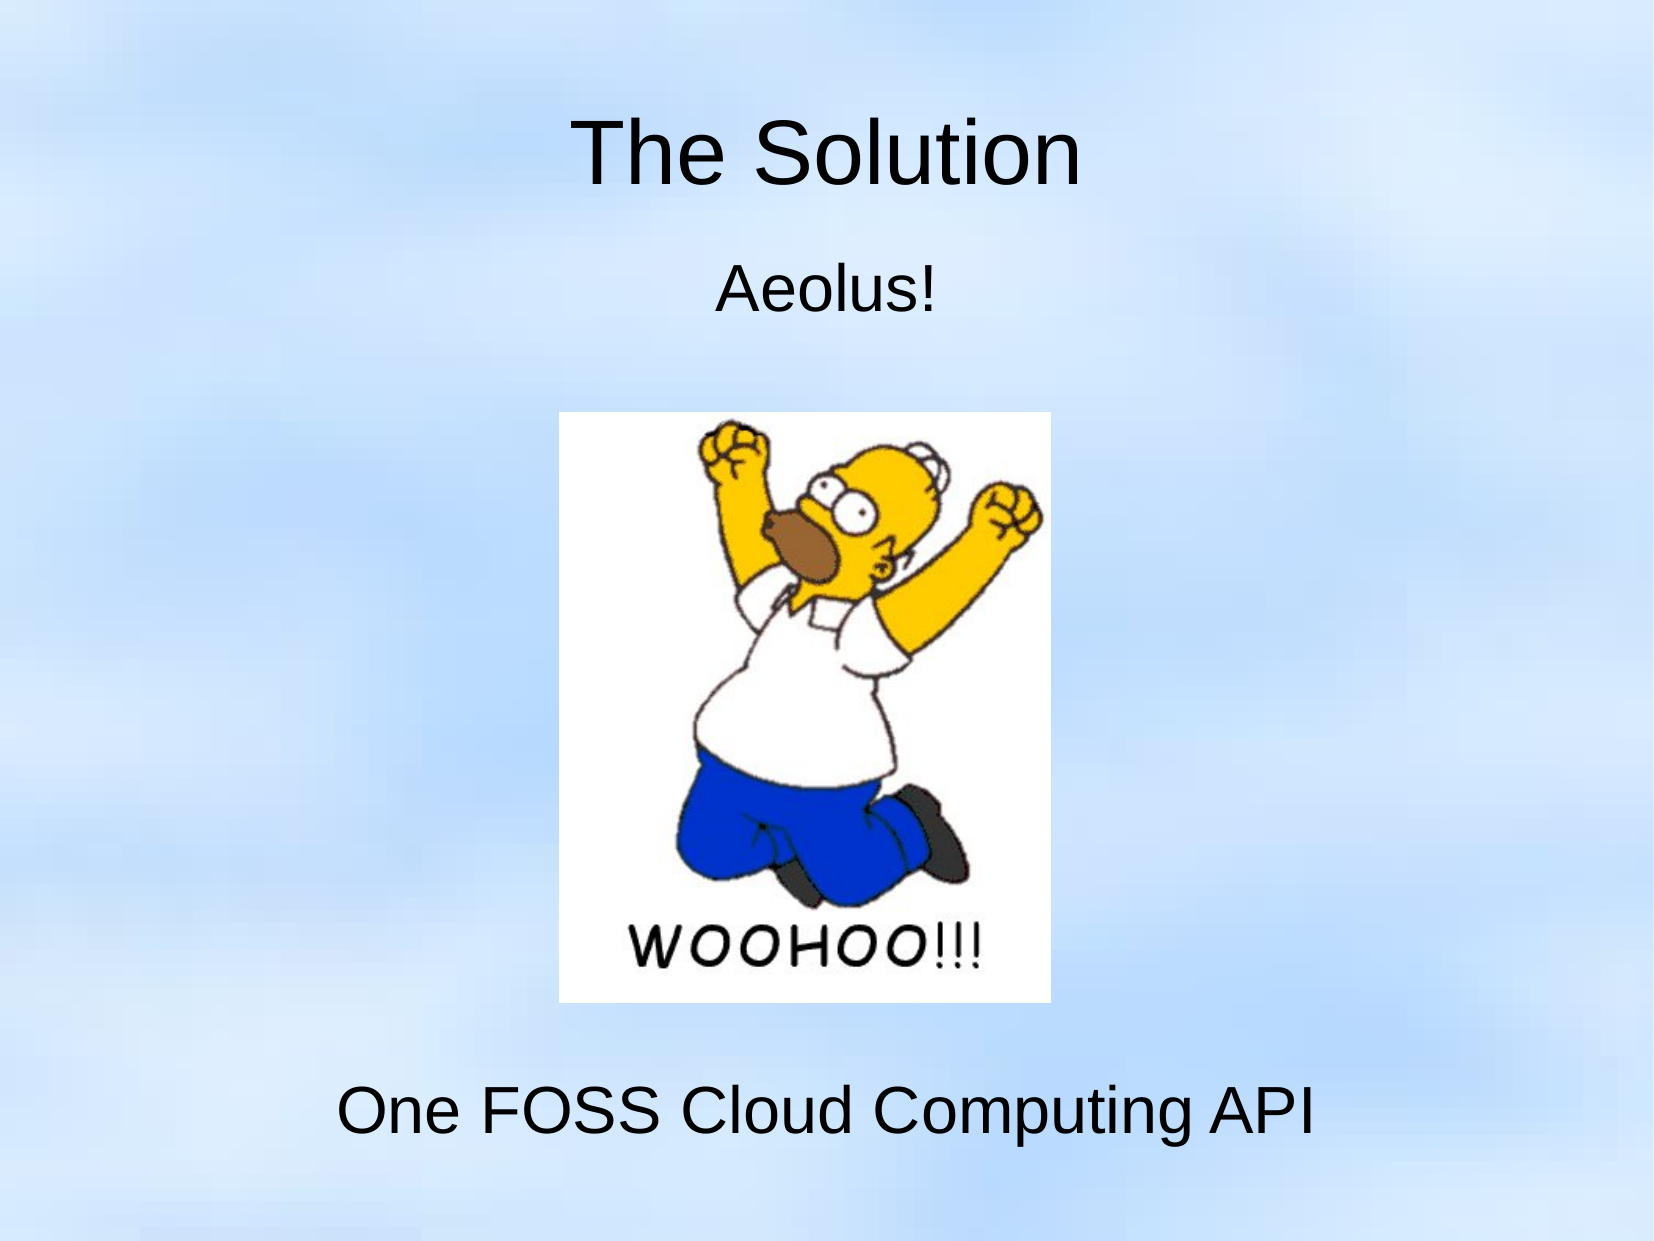

# The Solution
Aeolus!
One FOSS Cloud Computing API